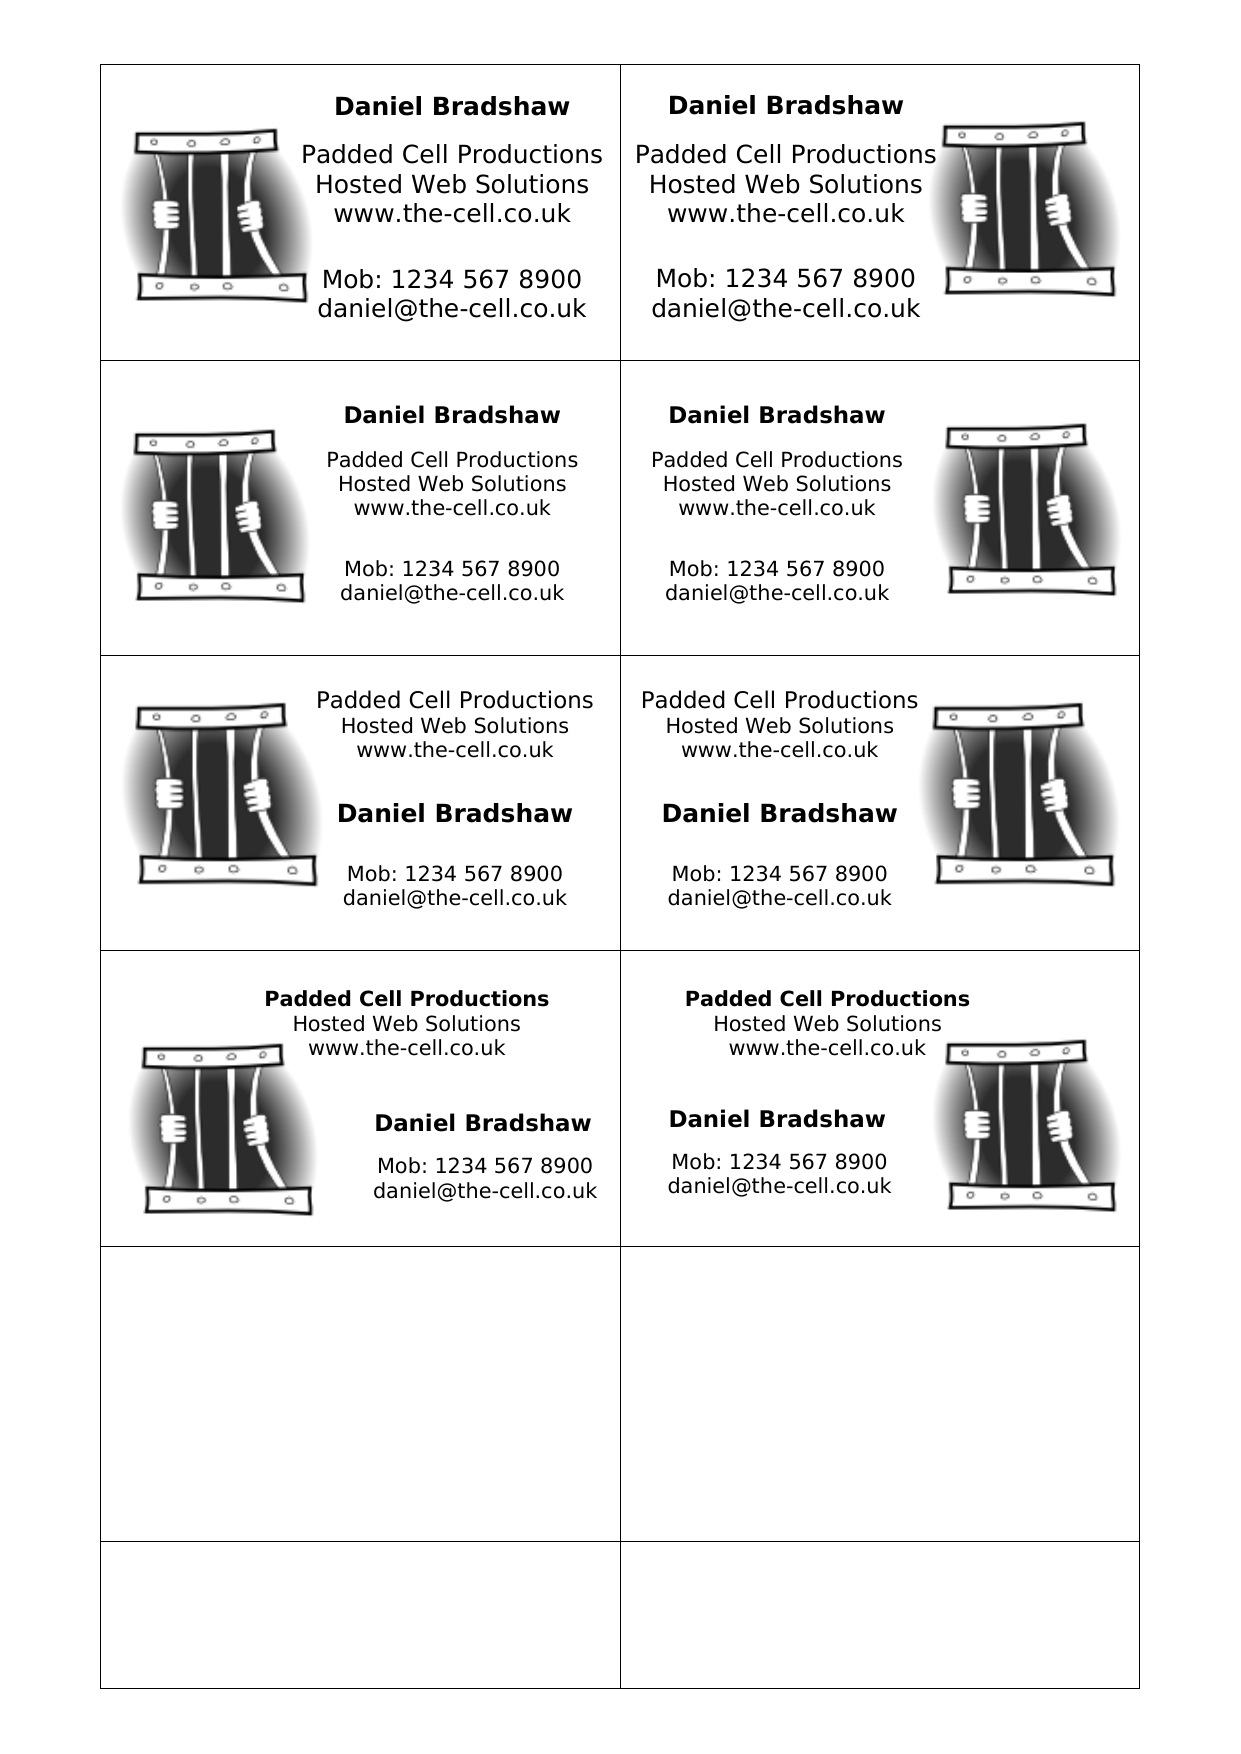

Daniel Bradshaw
Padded Cell Productions
Hosted Web Solutions
www.the-cell.co.uk
Mob: 1234 567 8900
daniel@the-cell.co.uk
Daniel Bradshaw
Padded Cell Productions
Hosted Web Solutions
www.the-cell.co.uk
Mob: 1234 567 8900
daniel@the-cell.co.uk
Daniel Bradshaw
Padded Cell Productions
Hosted Web Solutions
www.the-cell.co.uk
Mob: 1234 567 8900
daniel@the-cell.co.uk
Daniel Bradshaw
Padded Cell Productions
Hosted Web Solutions
www.the-cell.co.uk
Mob: 1234 567 8900
daniel@the-cell.co.uk
Padded Cell Productions
Hosted Web Solutions
www.the-cell.co.uk
Daniel Bradshaw
Mob: 1234 567 8900
daniel@the-cell.co.uk
Padded Cell Productions
Hosted Web Solutions
www.the-cell.co.uk
Daniel Bradshaw
Mob: 1234 567 8900
daniel@the-cell.co.uk
Padded Cell Productions
Hosted Web Solutions
www.the-cell.co.uk
Padded Cell Productions
Hosted Web Solutions
www.the-cell.co.uk
Daniel Bradshaw
Daniel Bradshaw
Mob: 1234 567 8900
daniel@the-cell.co.uk
Mob: 1234 567 8900
daniel@the-cell.co.uk